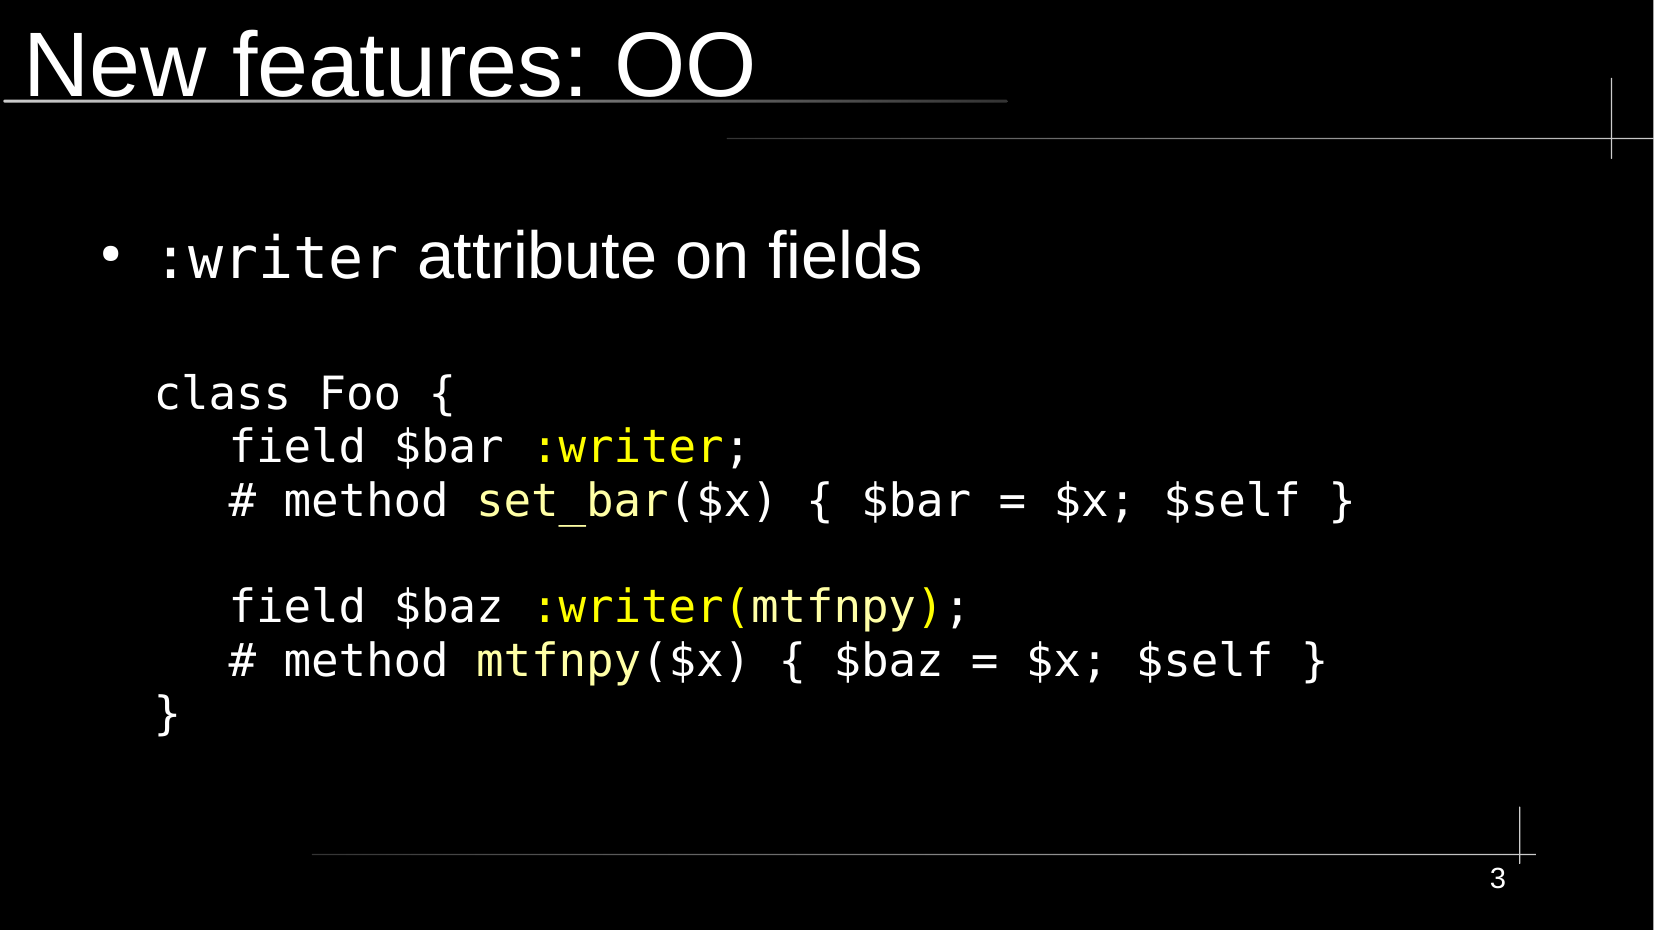

# New features: OO
:writer attribute on fields
class Foo {
	field $bar :writer;
	# method set_bar($x) { $bar = $x; $self }
	field $baz :writer(mtfnpy);
	# method mtfnpy($x) { $baz = $x; $self }
}
3